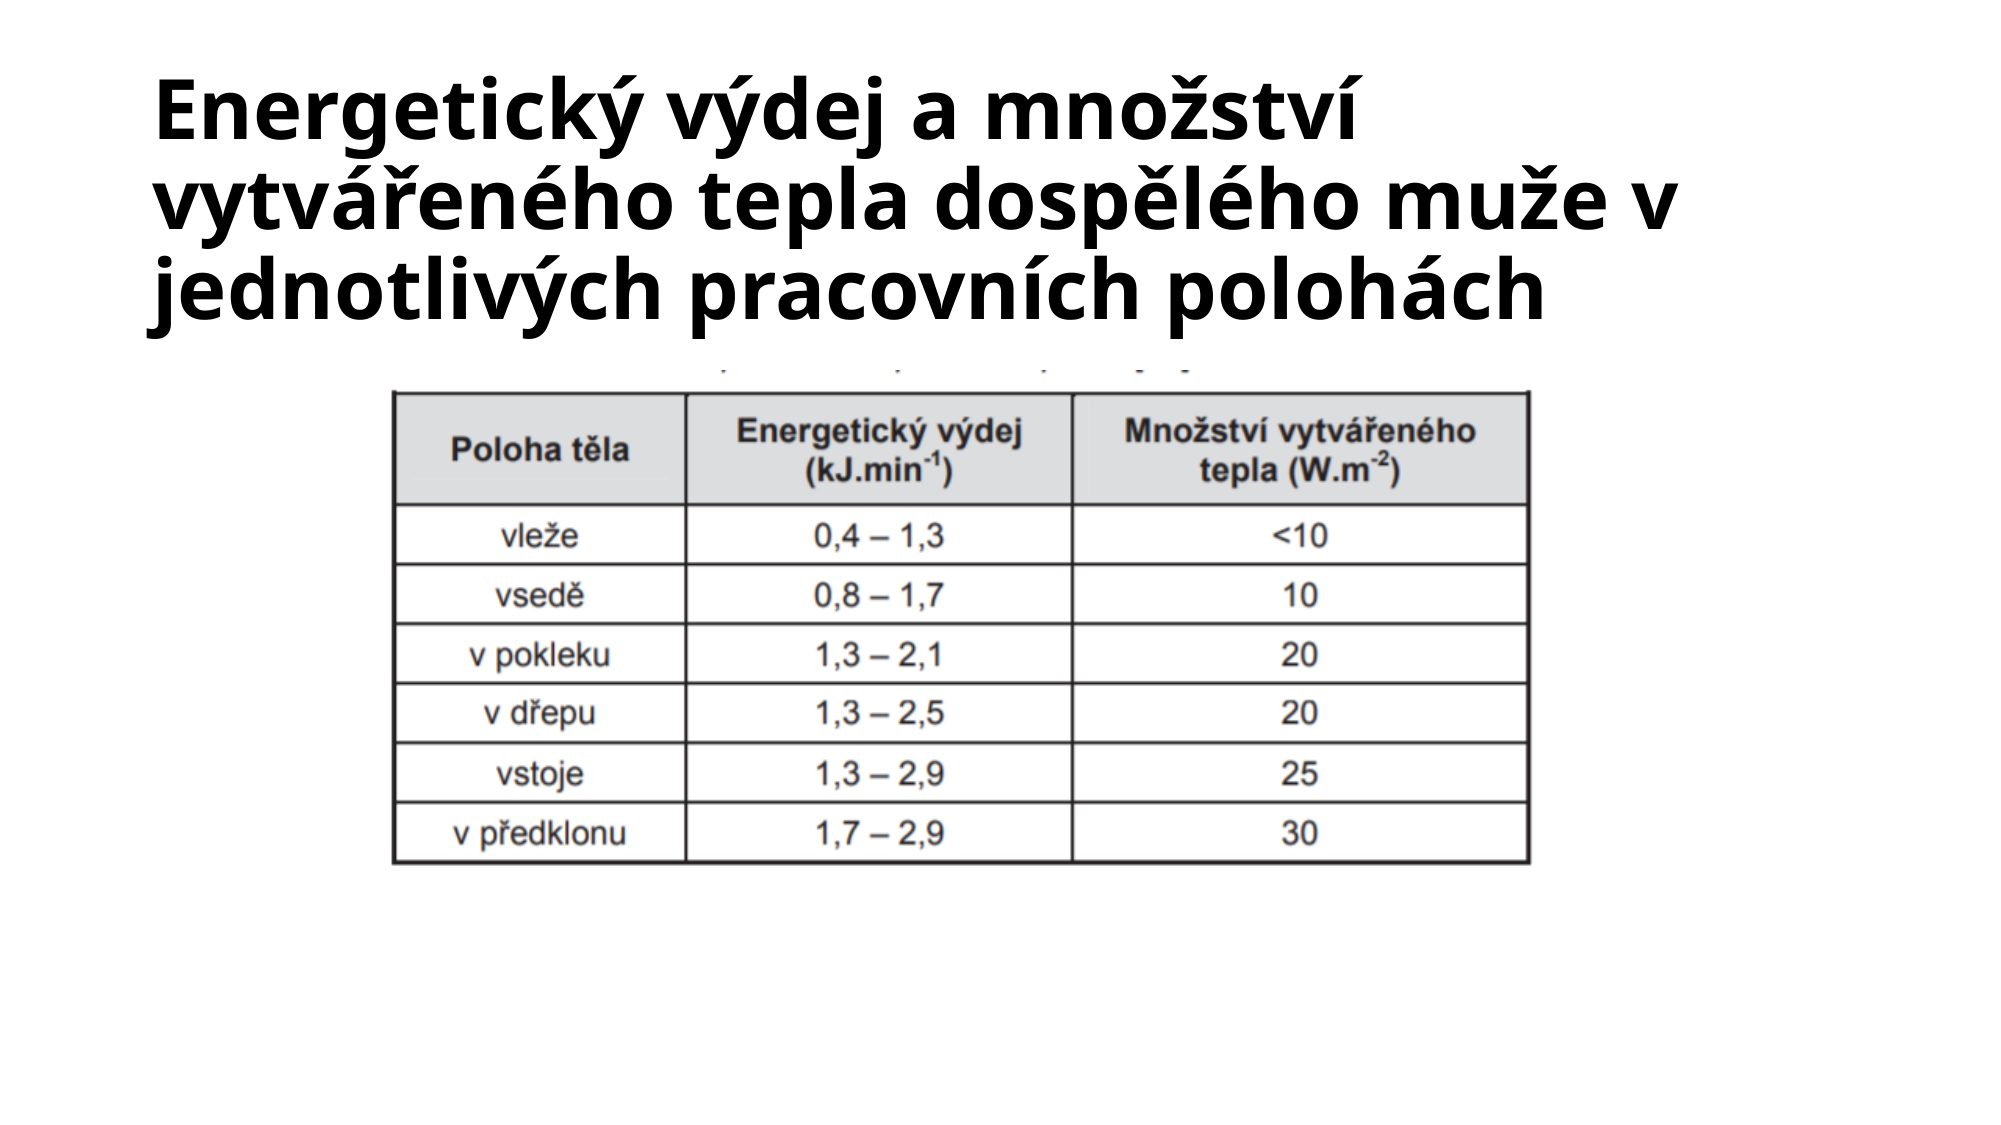

# Energetický výdej a množství vytvářeného tepla dospělého muže v jednotlivých pracovních polohách